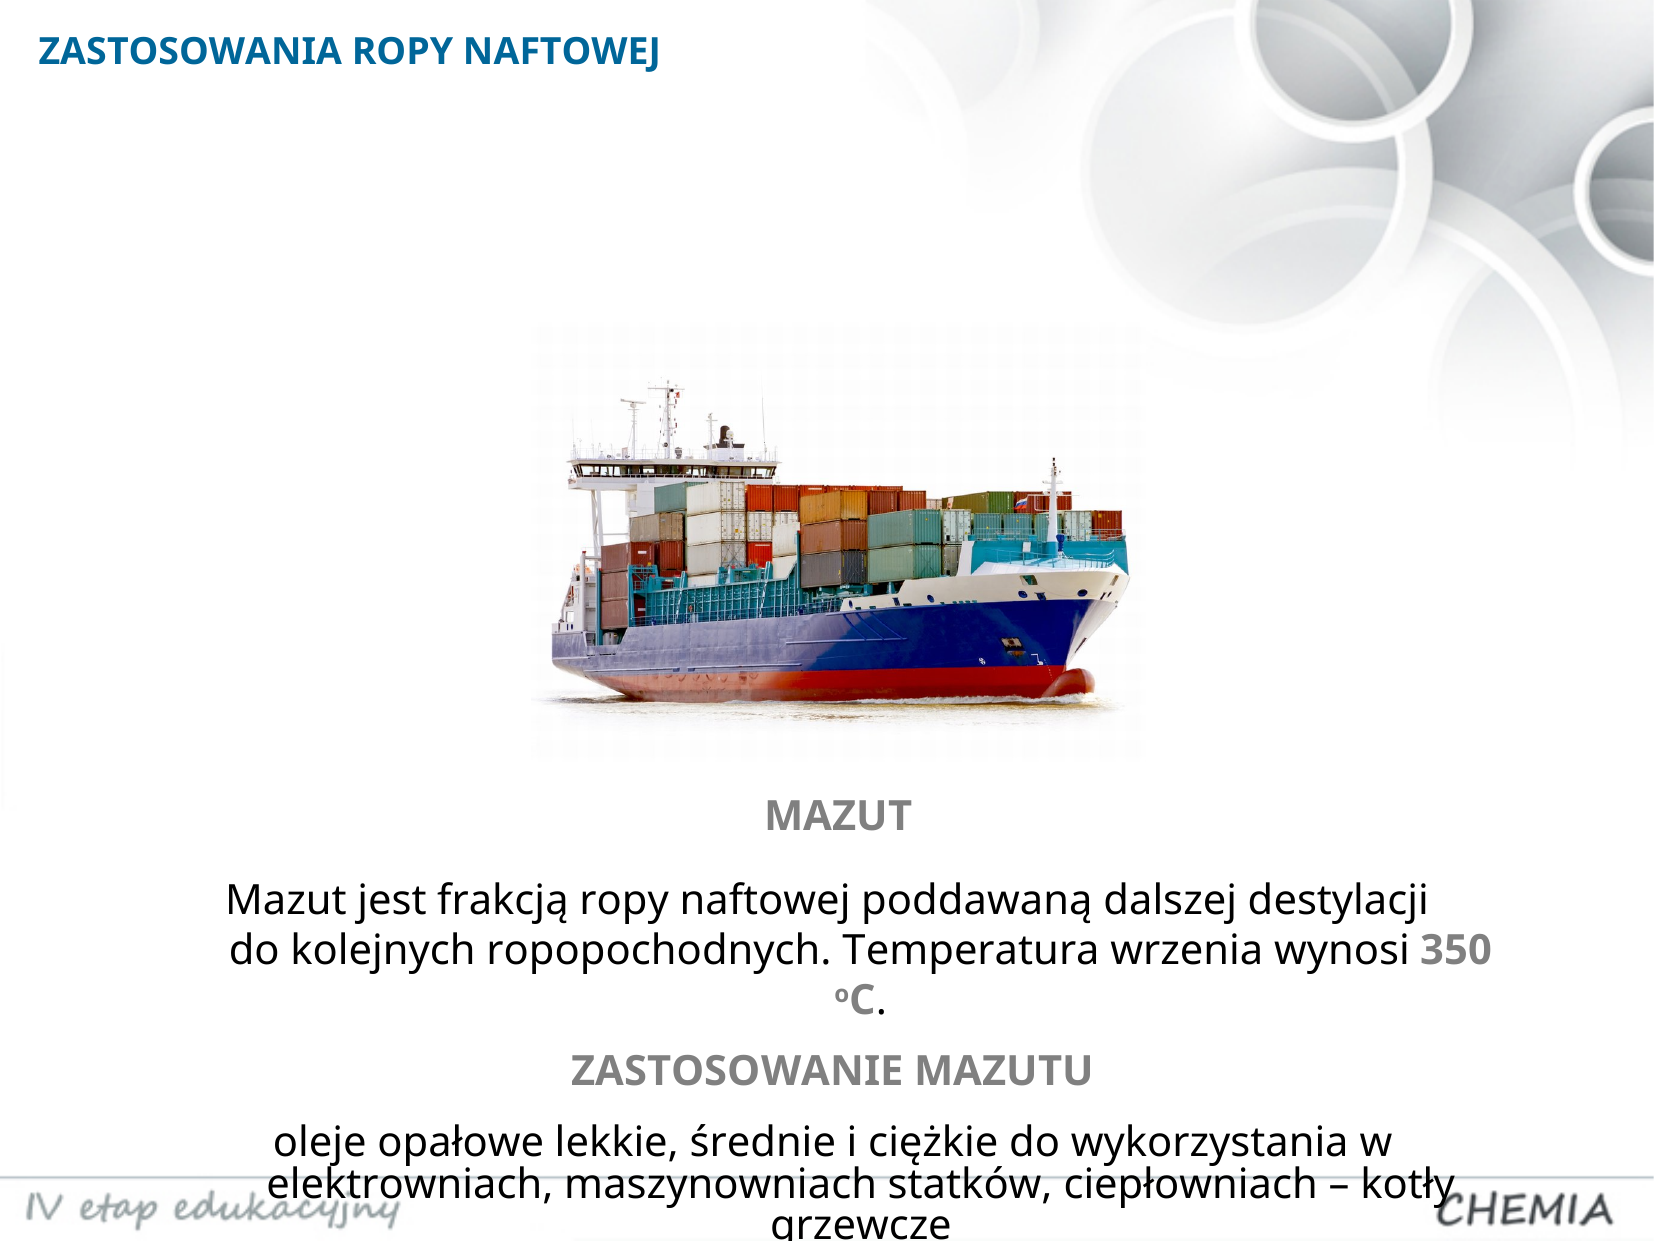

ZASTOSOWANIA ROPY NAFTOWEJ
MAZUT
# Mazut jest frakcją ropy naftowej poddawaną dalszej destylacji do kolejnych ropopochodnych. Temperatura wrzenia wynosi 350 oC.
ZASTOSOWANIE MAZUTU
oleje opałowe lekkie, średnie i ciężkie do wykorzystania w elektrowniach, maszynowniach statków, ciepłowniach – kotły grzewcze